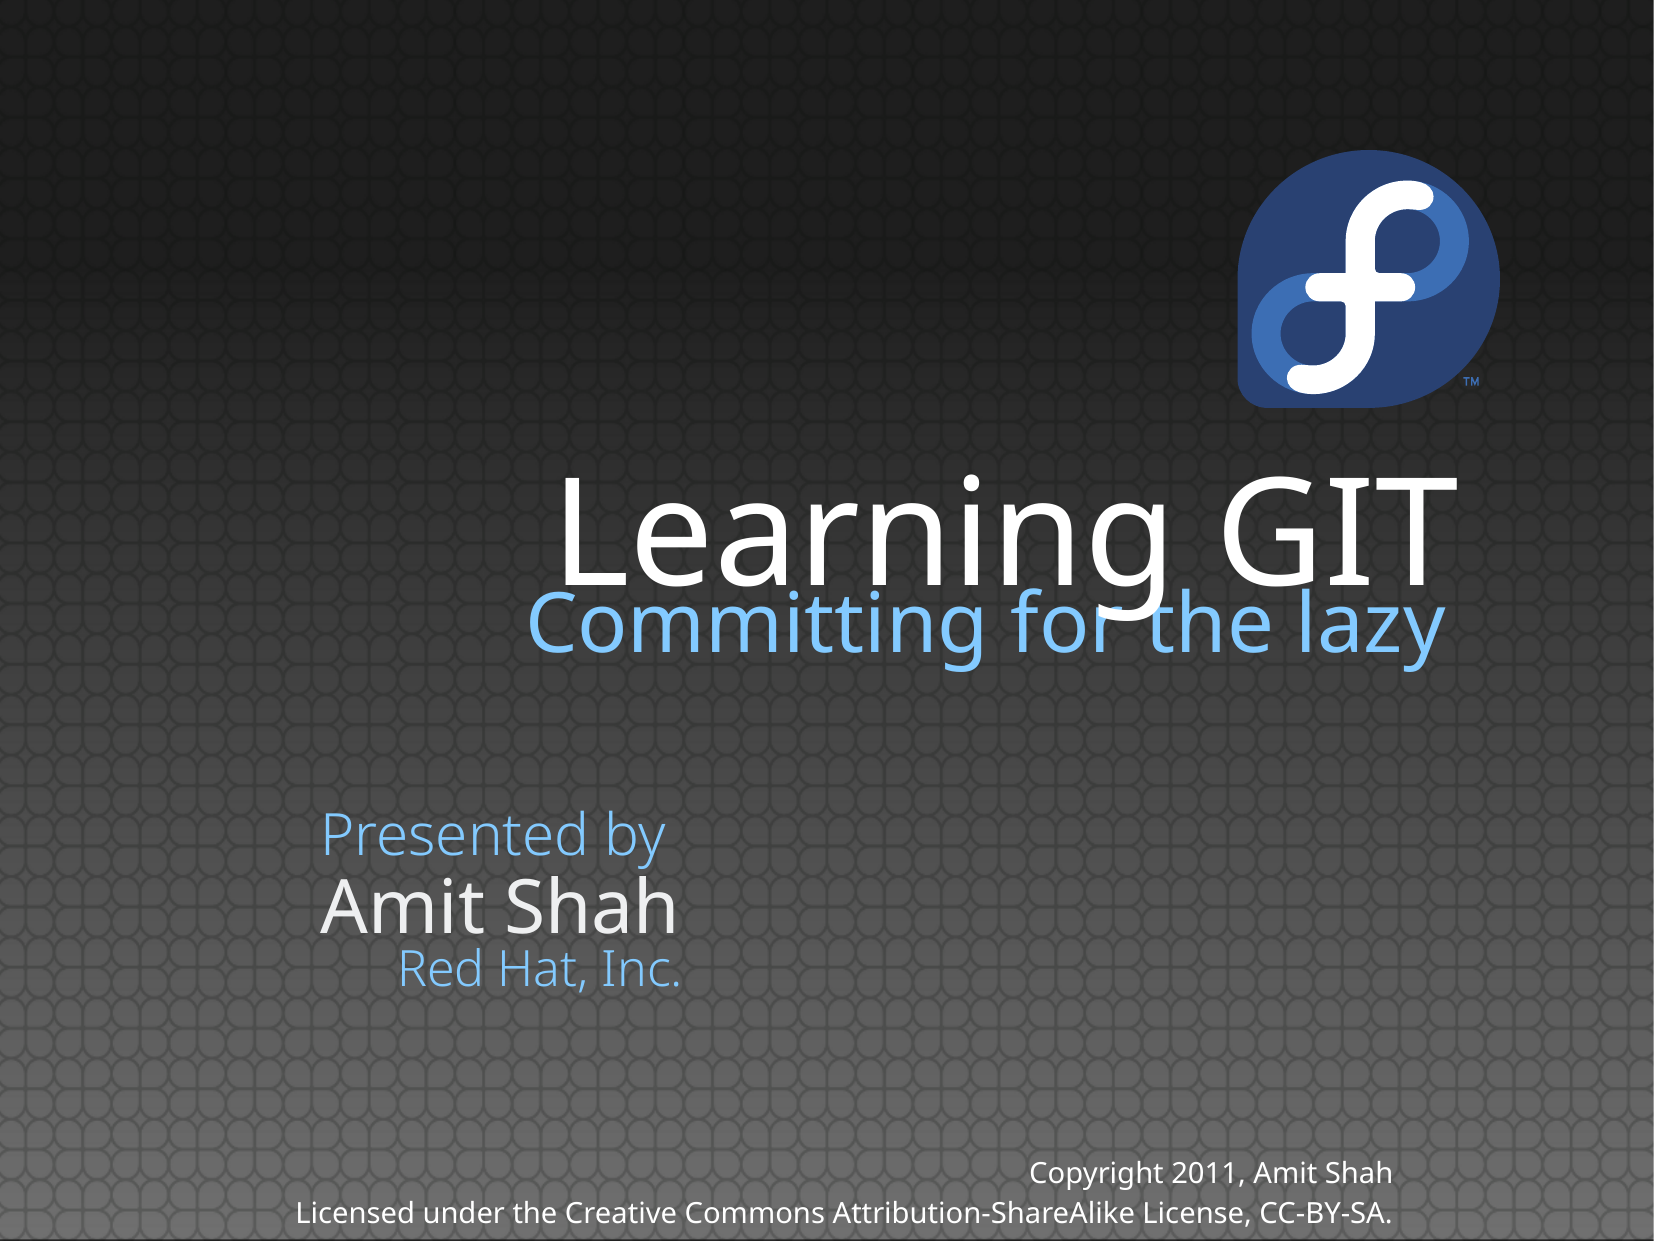

Learning GIT
# Committing for the lazy
Presented by
Amit Shah
Red Hat, Inc.
Copyright 2011, Amit Shah
Licensed under the Creative Commons Attribution-ShareAlike License, CC-BY-SA.